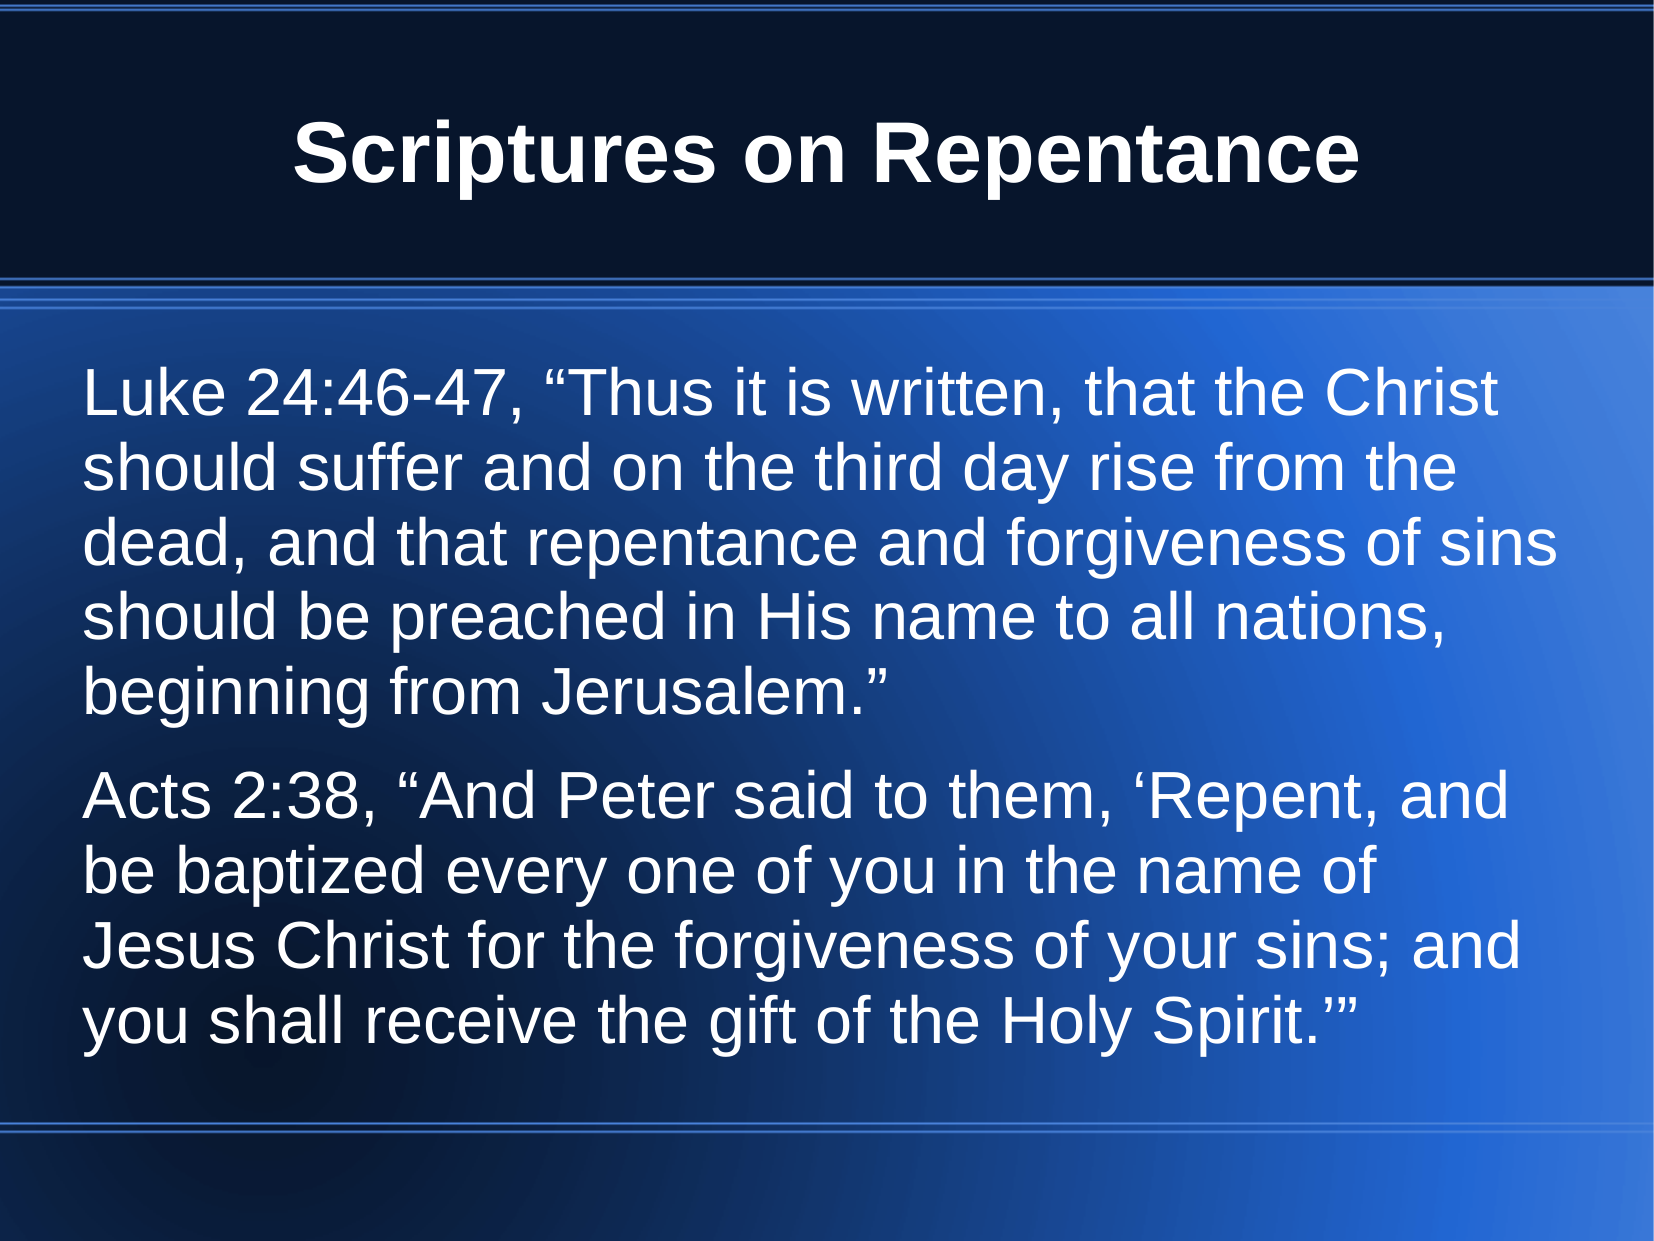

# Scriptures on Repentance
Luke 24:46-47, “Thus it is written, that the Christ should suffer and on the third day rise from the dead, and that repentance and forgiveness of sins should be preached in His name to all nations, beginning from Jerusalem.”
Acts 2:38, “And Peter said to them, ‘Repent, and be baptized every one of you in the name of Jesus Christ for the forgiveness of your sins; and you shall receive the gift of the Holy Spirit.’”